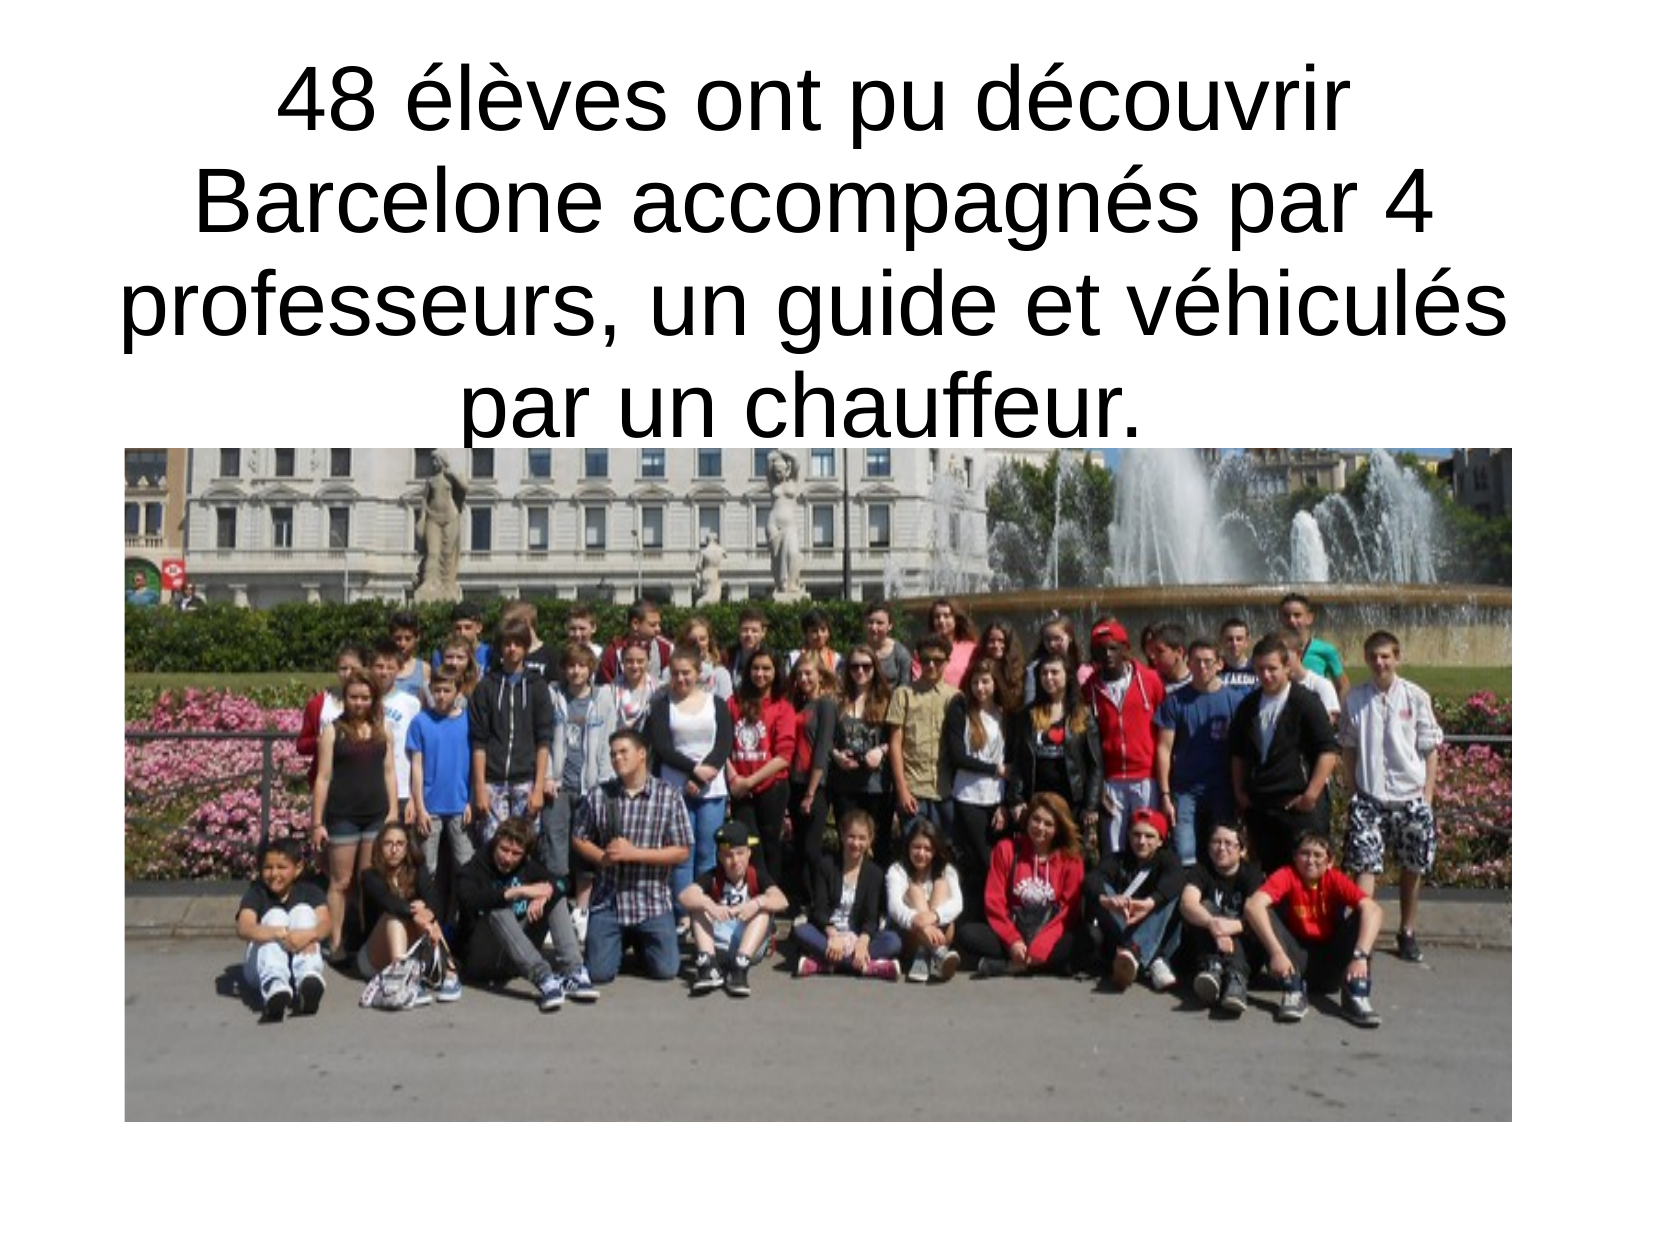

# 48 élèves ont pu découvrir Barcelone accompagnés par 4 professeurs, un guide et véhiculés par un chauffeur.